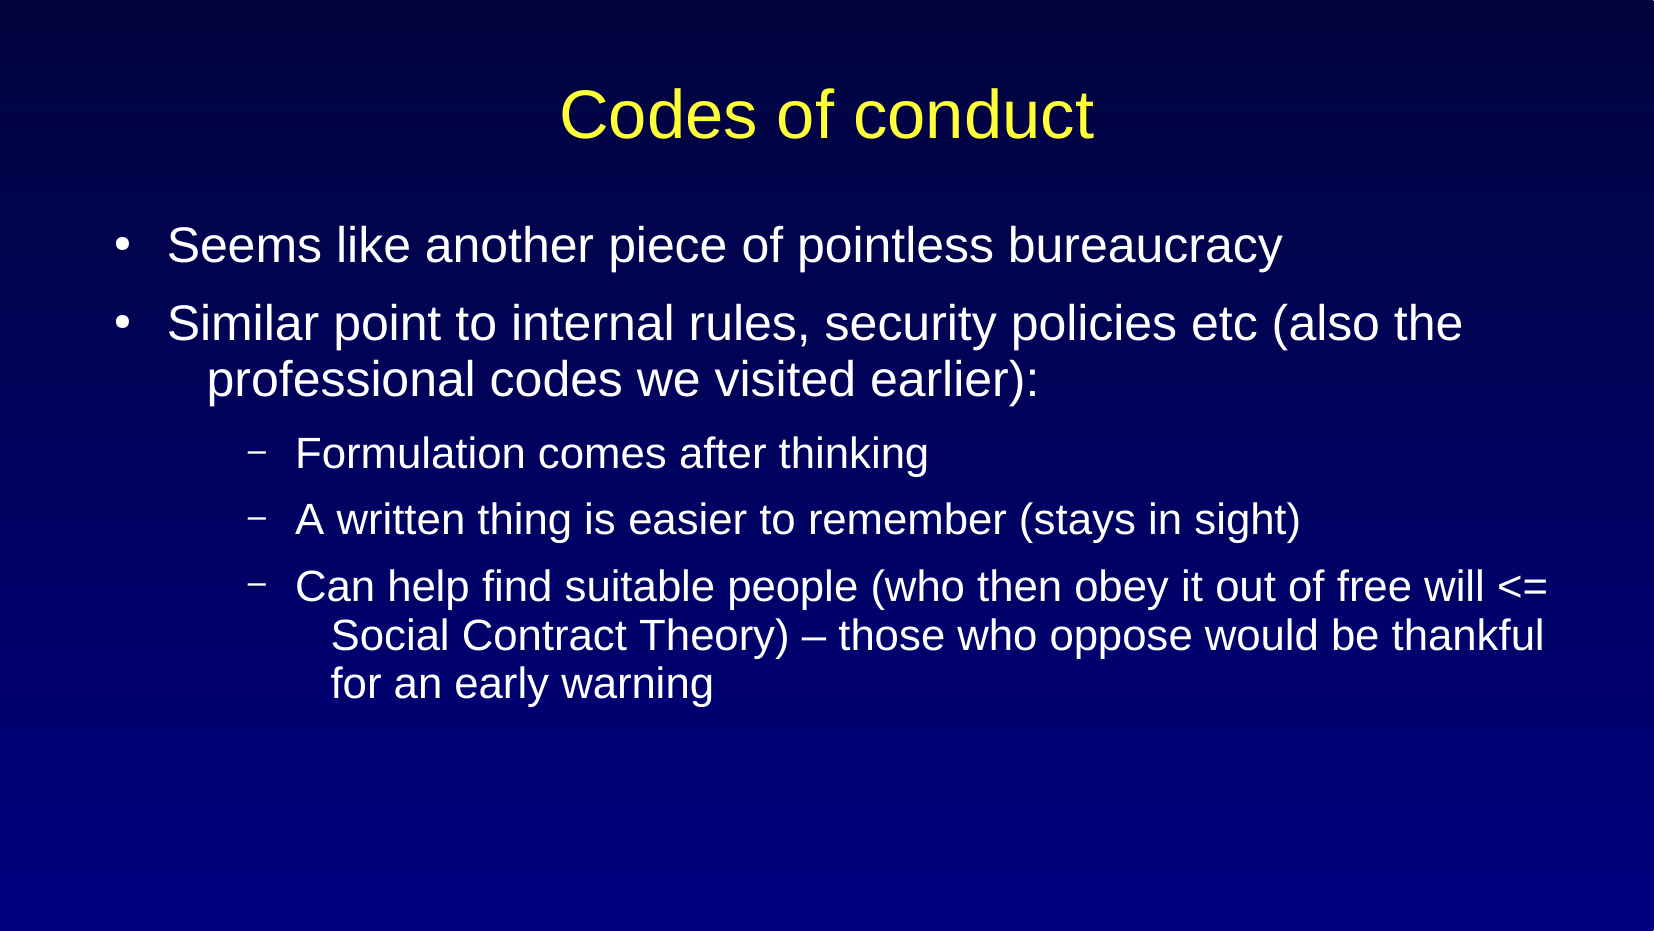

# Codes of conduct
Seems like another piece of pointless bureaucracy
Similar point to internal rules, security policies etc (also the professional codes we visited earlier):
Formulation comes after thinking
A written thing is easier to remember (stays in sight)
Can help find suitable people (who then obey it out of free will <= Social Contract Theory) – those who oppose would be thankful for an early warning